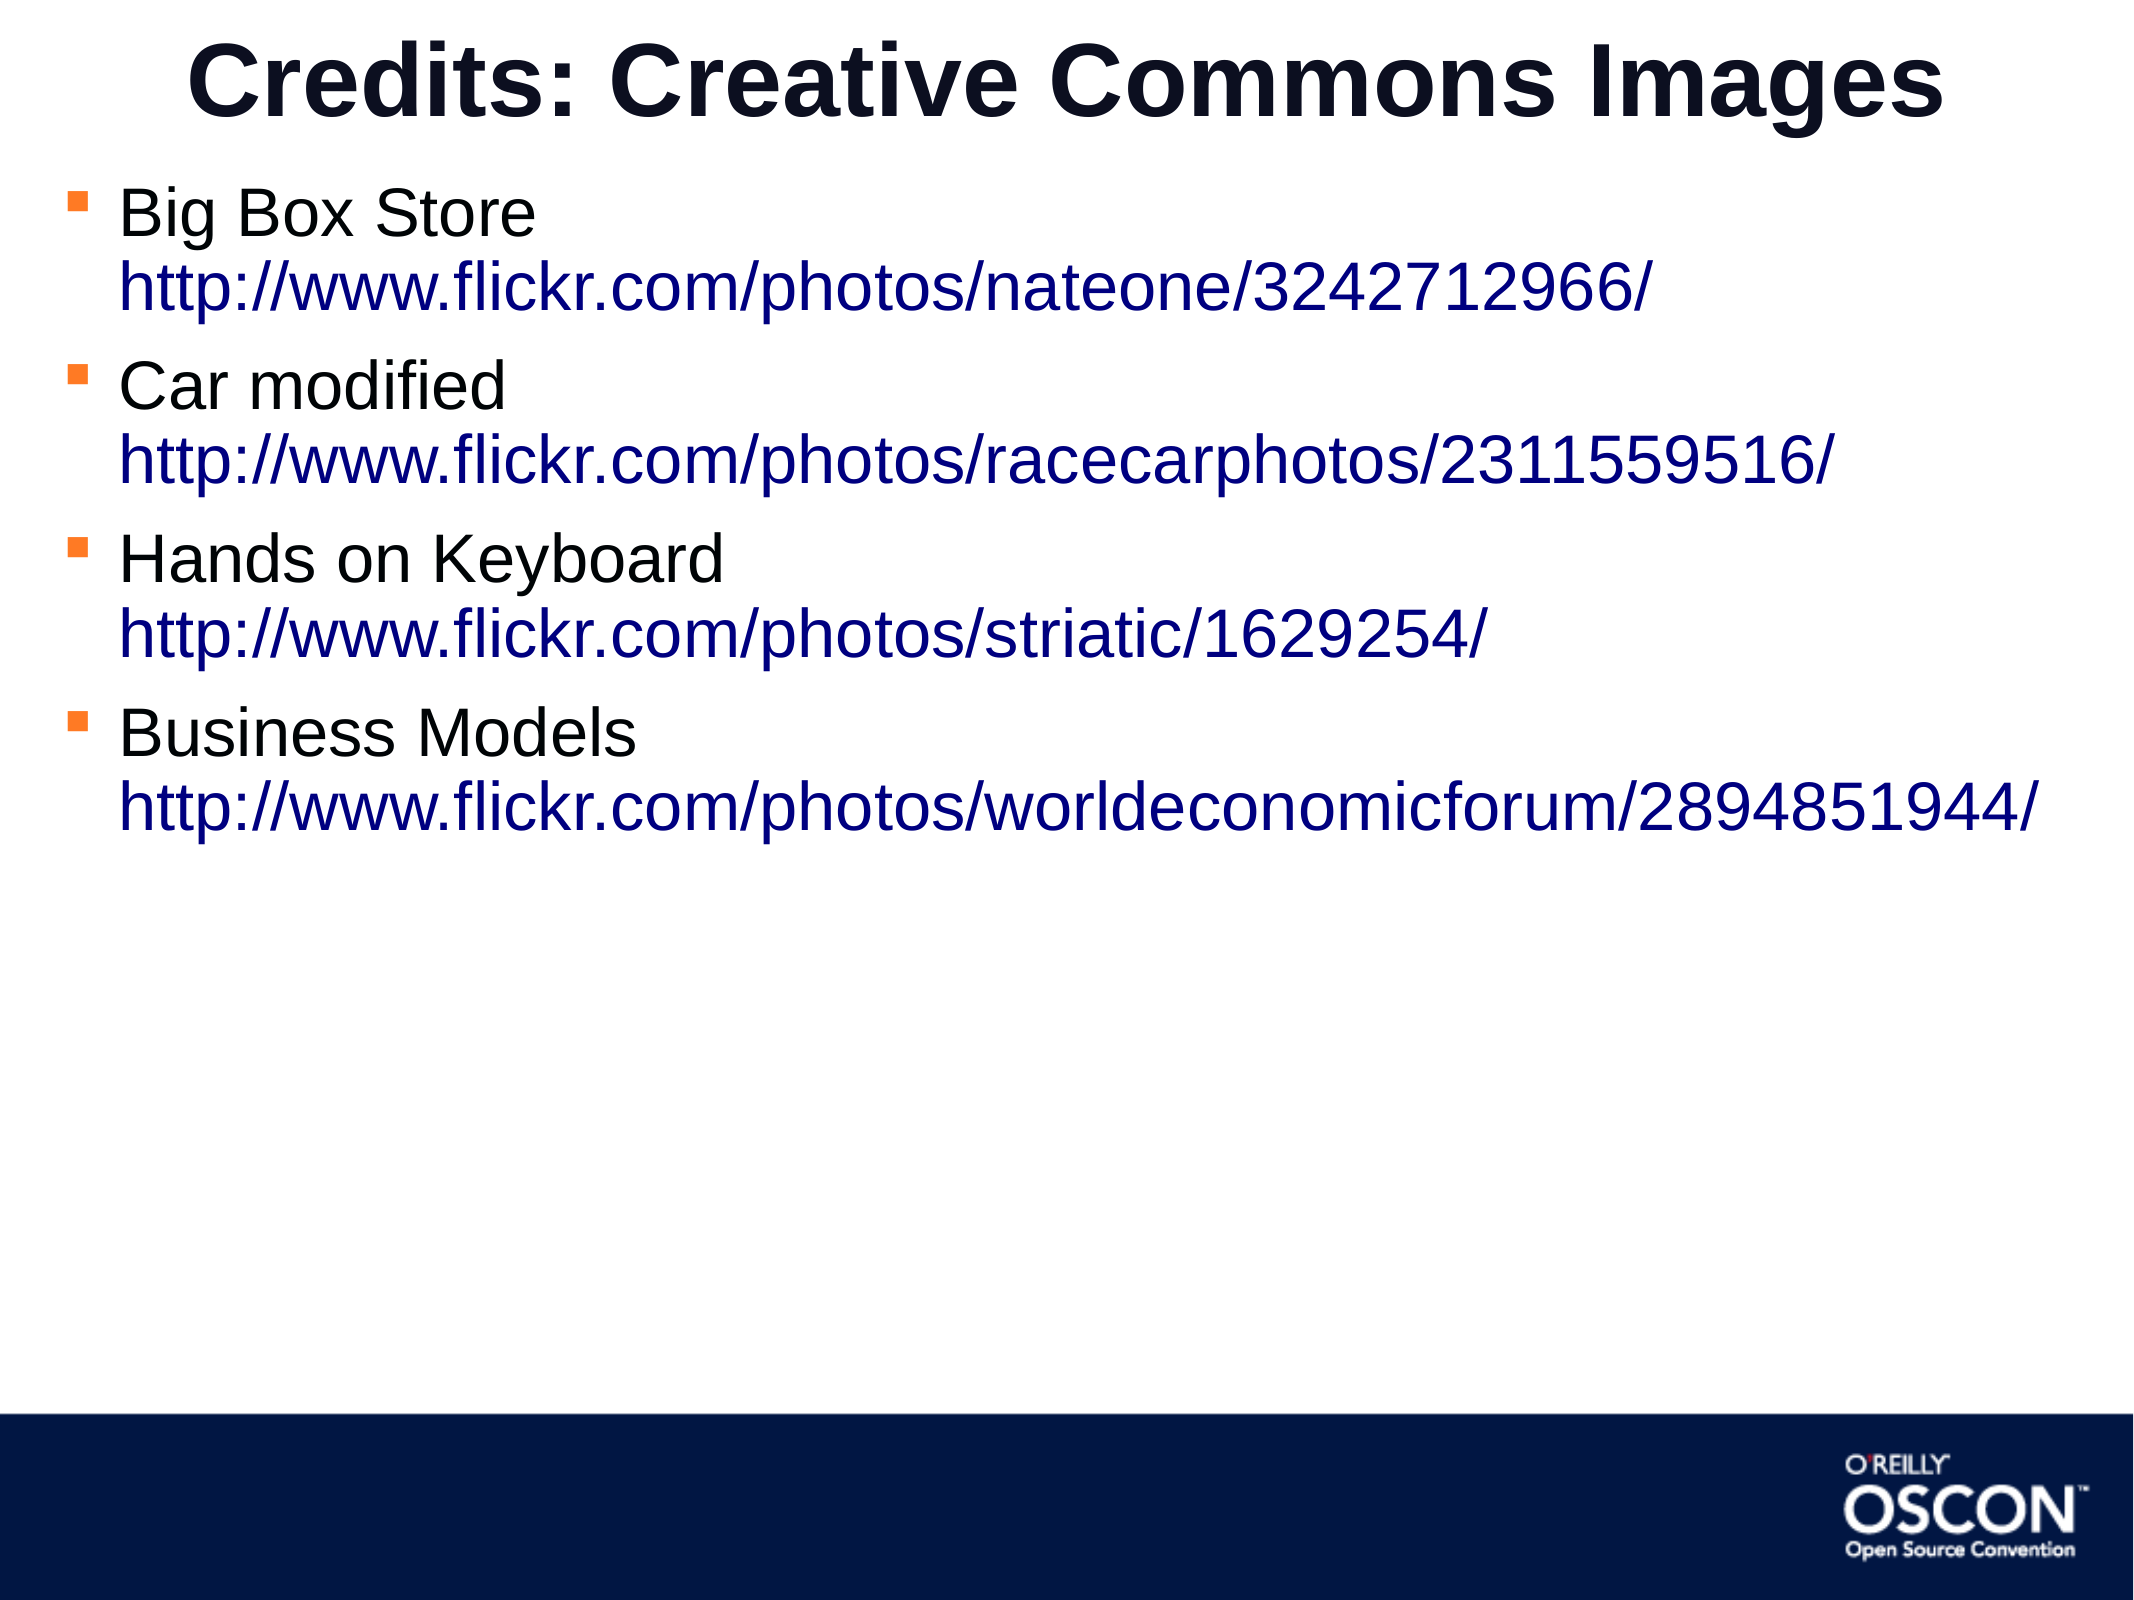

# Credits: Creative Commons Images
Big Box Store
http://www.flickr.com/photos/nateone/3242712966/
Car modified
http://www.flickr.com/photos/racecarphotos/2311559516/
Hands on Keyboard
http://www.flickr.com/photos/striatic/1629254/
Business Models
http://www.flickr.com/photos/worldeconomicforum/2894851944/